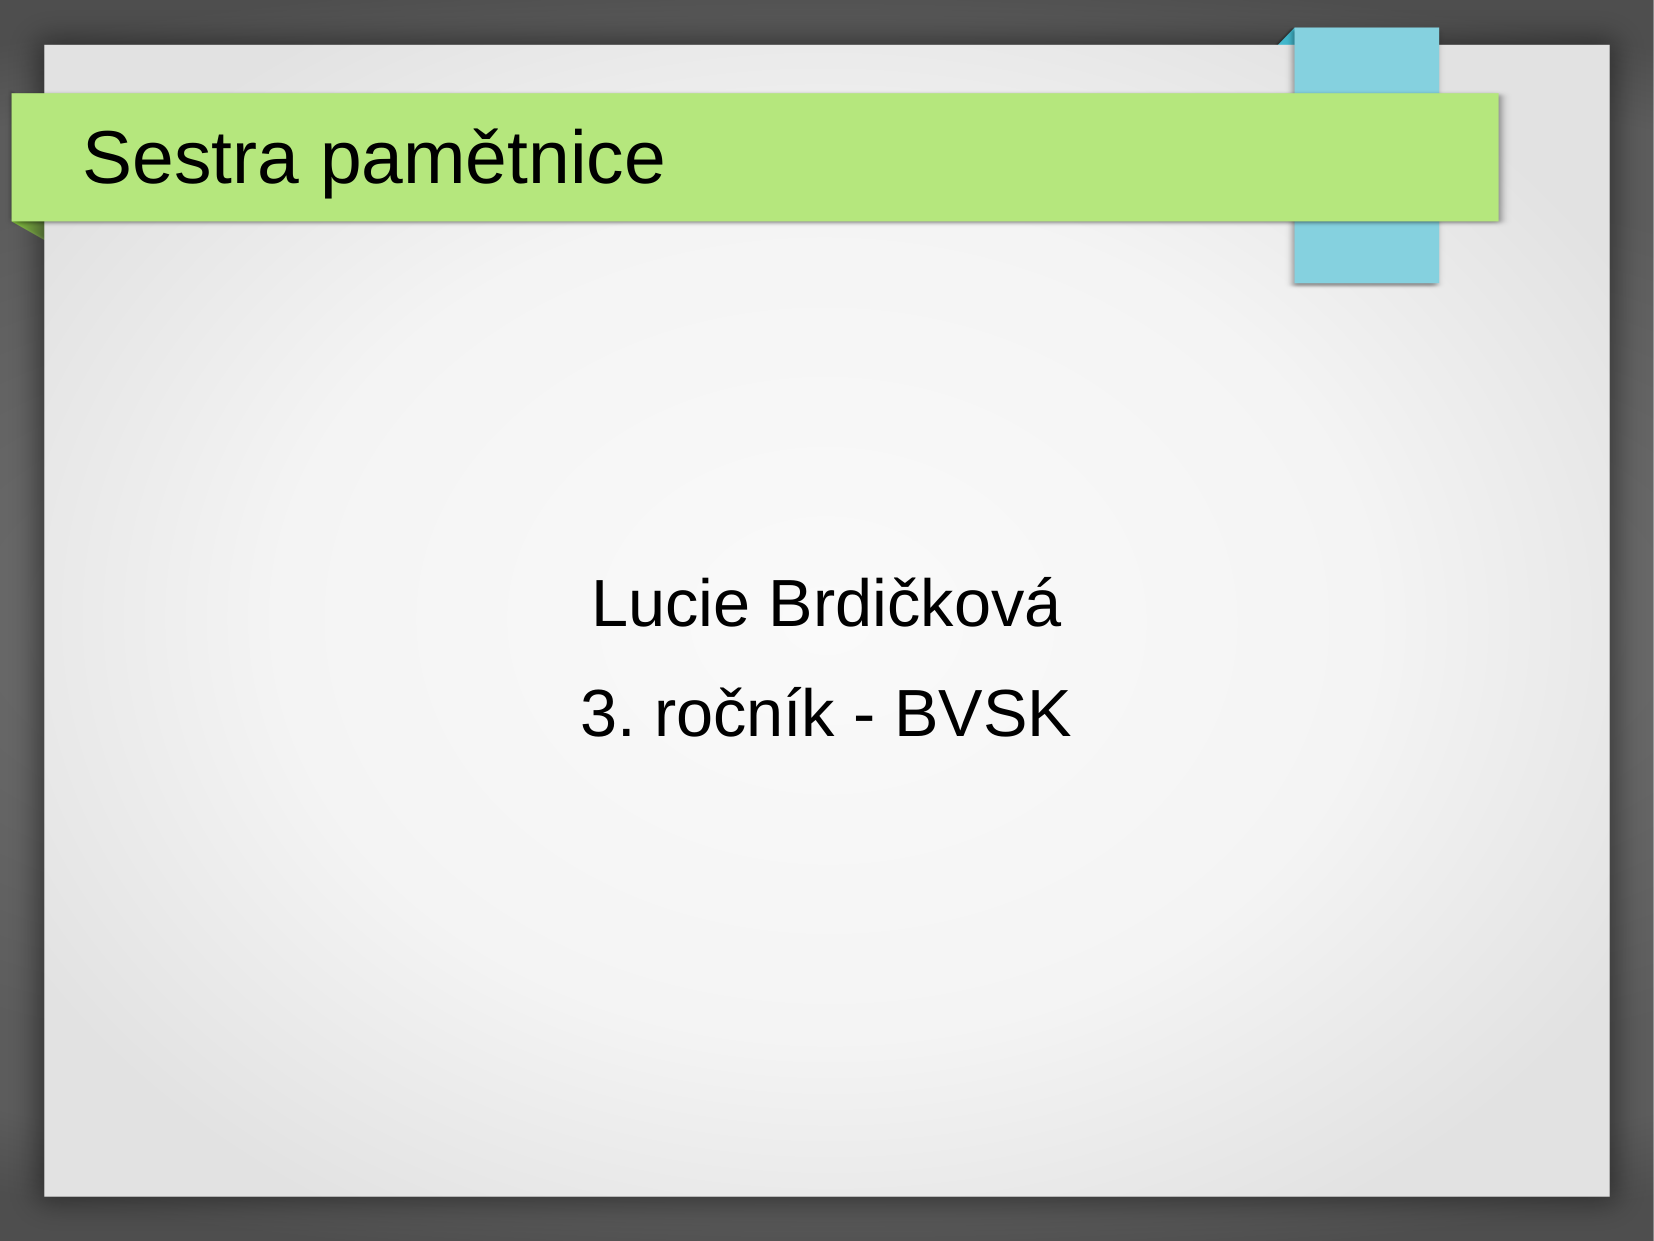

# Sestra pamětnice
Lucie Brdičková
3. ročník - BVSK